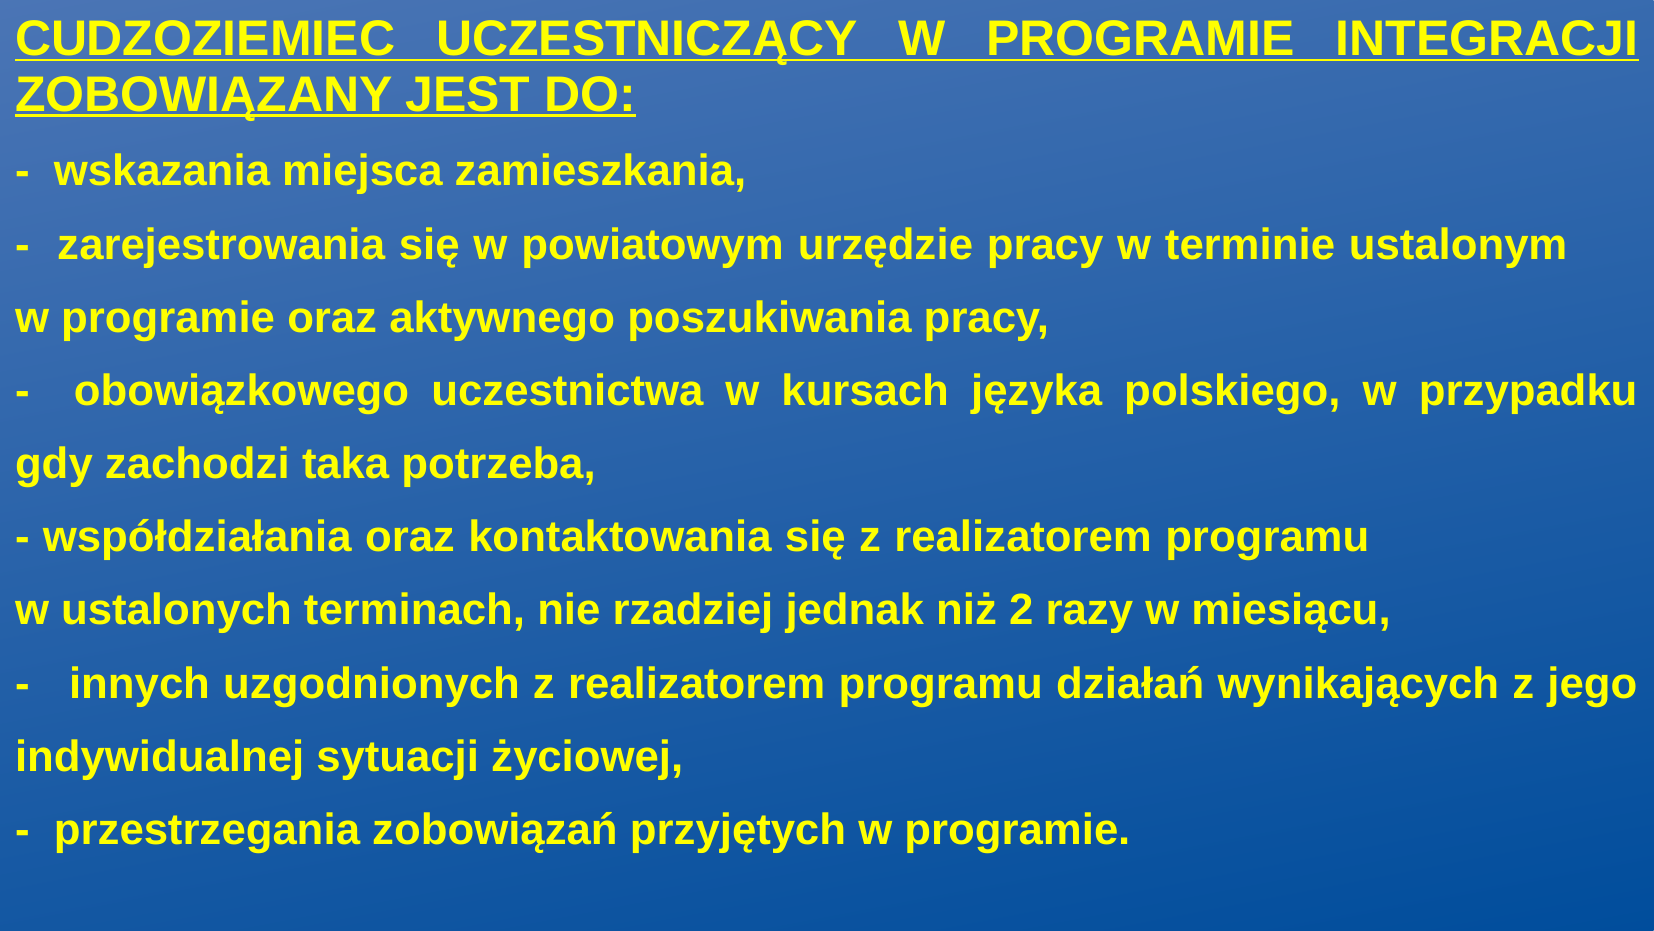

CUDZOZIEMIEC UCZESTNICZĄCY W PROGRAMIE INTEGRACJI ZOBOWIĄZANY JEST DO:
- wskazania miejsca zamieszkania,
- zarejestrowania się w powiatowym urzędzie pracy w terminie ustalonym w programie oraz aktywnego poszukiwania pracy,
- obowiązkowego uczestnictwa w kursach języka polskiego, w przypadku gdy zachodzi taka potrzeba,
- współdziałania oraz kontaktowania się z realizatorem programu w ustalonych terminach, nie rzadziej jednak niż 2 razy w miesiącu,
- innych uzgodnionych z realizatorem programu działań wynikających z jego indywidualnej sytuacji życiowej,
- przestrzegania zobowiązań przyjętych w programie.